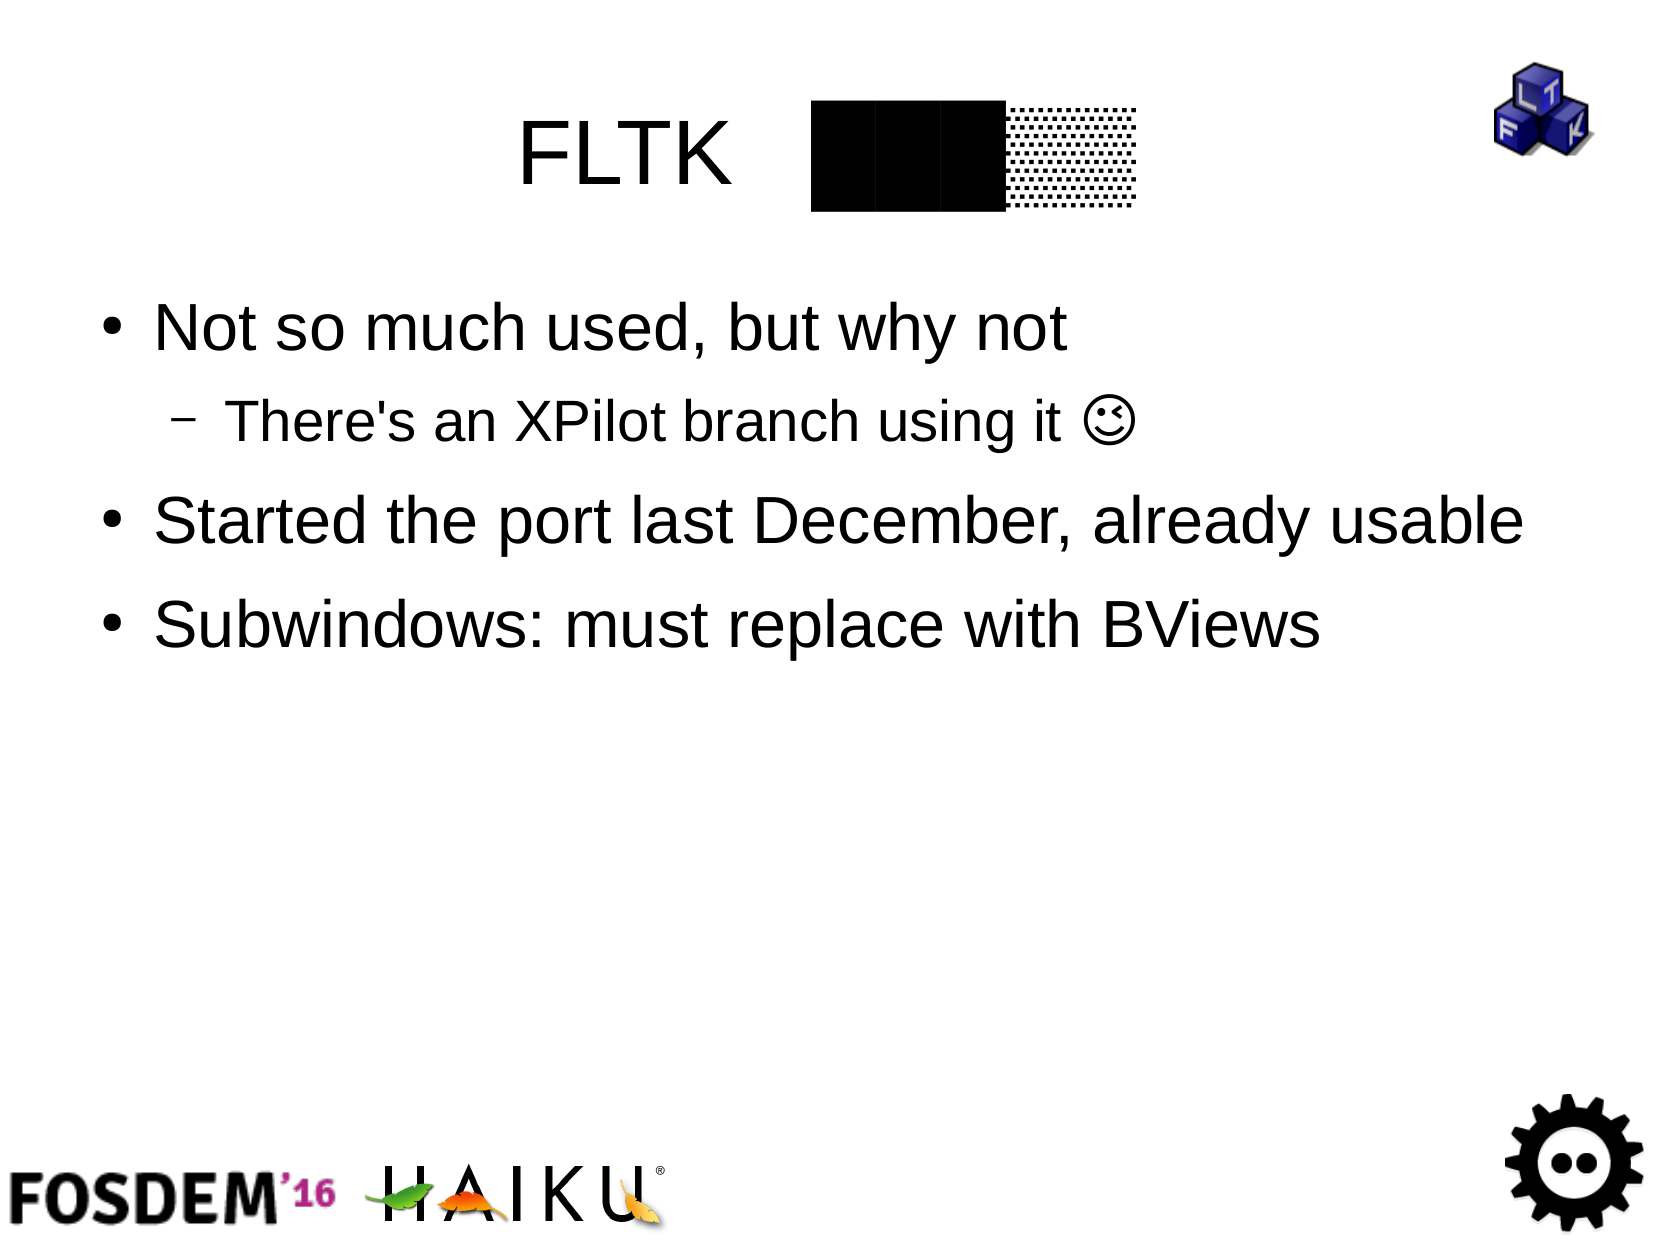

# FLTK		███▒▒
Not so much used, but why not
There's an XPilot branch using it 😉
Started the port last December, already usable
Subwindows: must replace with BViews